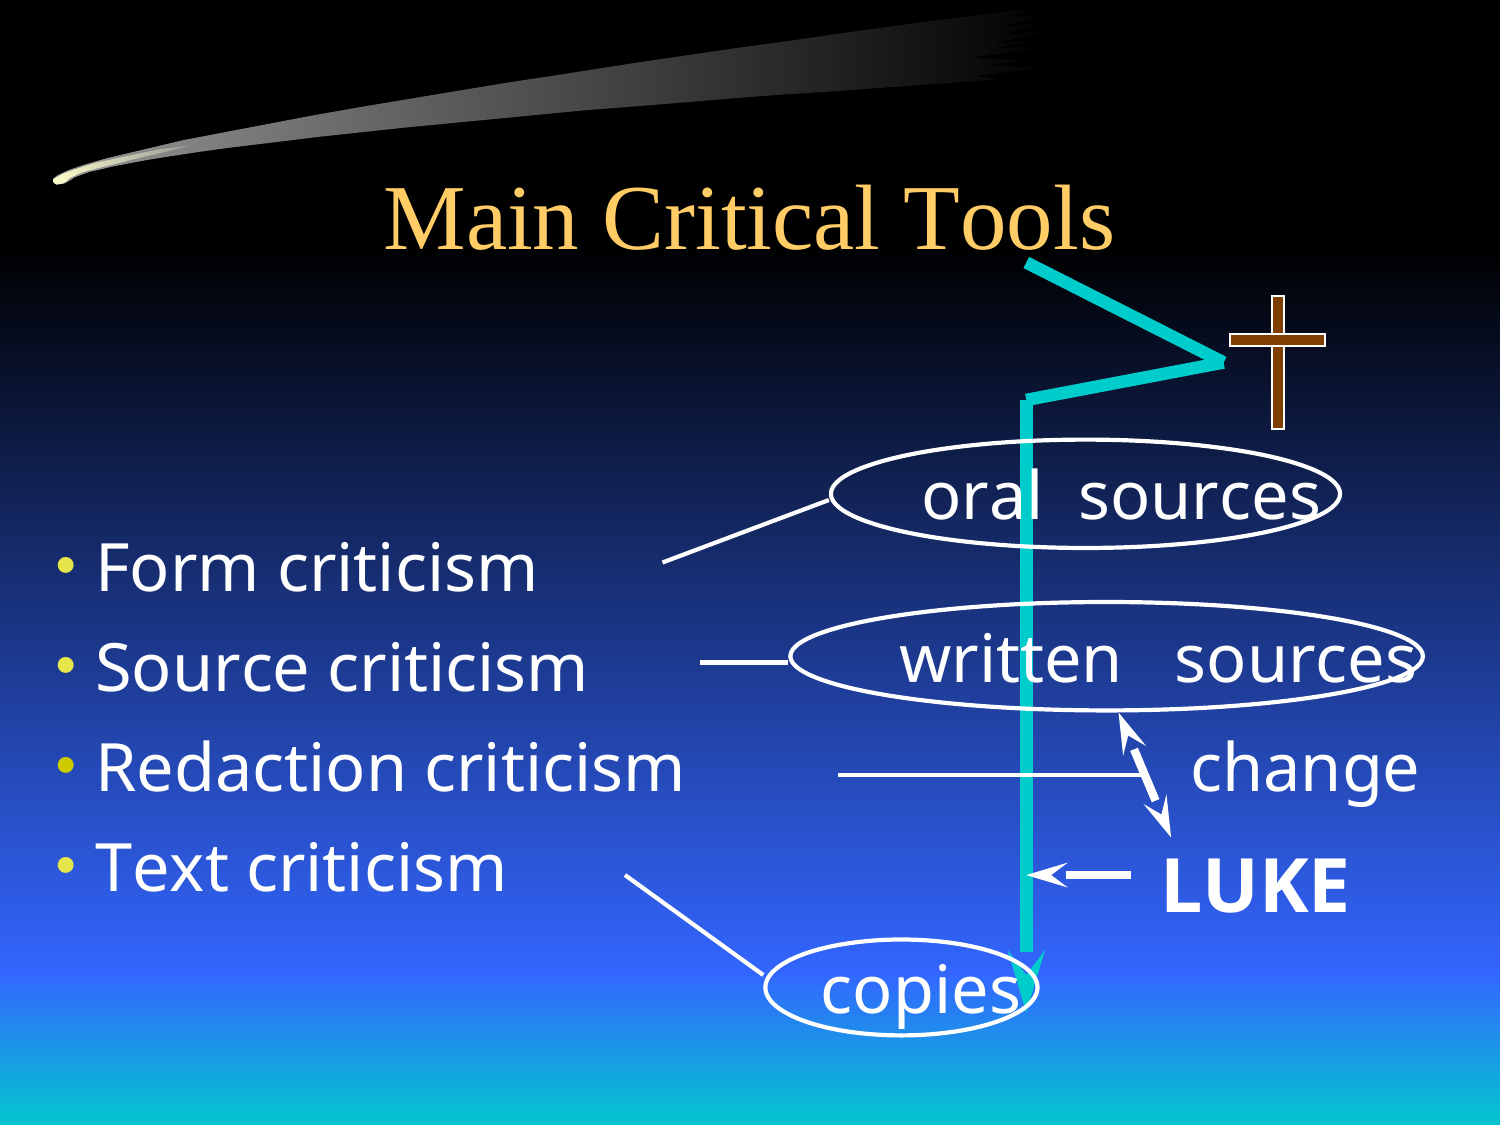

# Main Critical Tools
oral sources
 Form criticism
written sources
 Source criticism
 Redaction criticism
change
 Text criticism
LUKE
copies